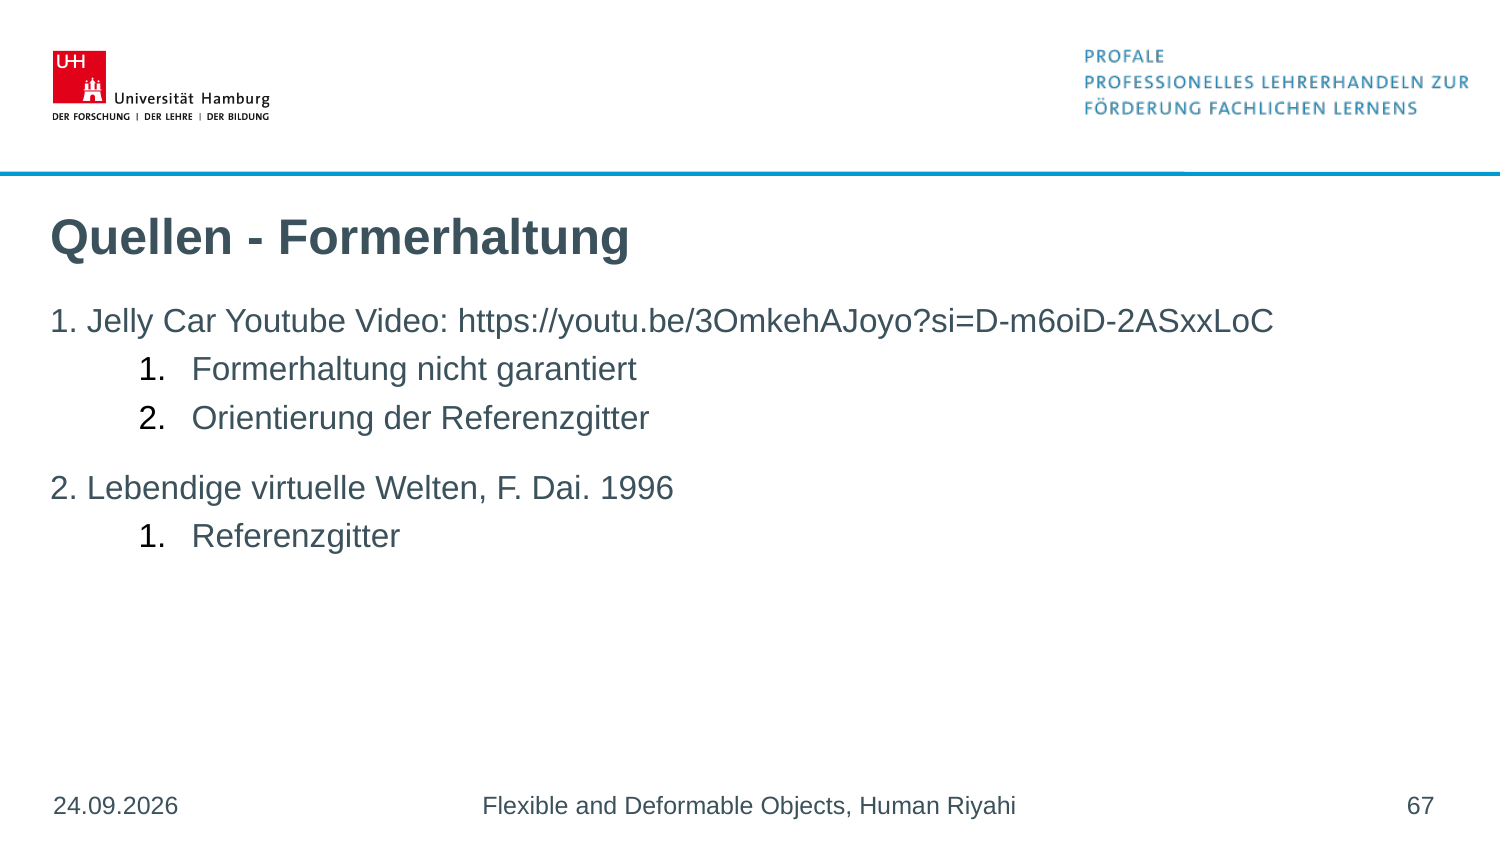

# Quellen - Formerhaltung
 Jelly Car Youtube Video: https://youtu.be/3OmkehAJoyo?si=D-m6oiD-2ASxxLoC
Formerhaltung nicht garantiert
Orientierung der Referenzgitter
 Lebendige virtuelle Welten, F. Dai. 1996
Referenzgitter
Flexible and Deformable Objects, Human Riyahi